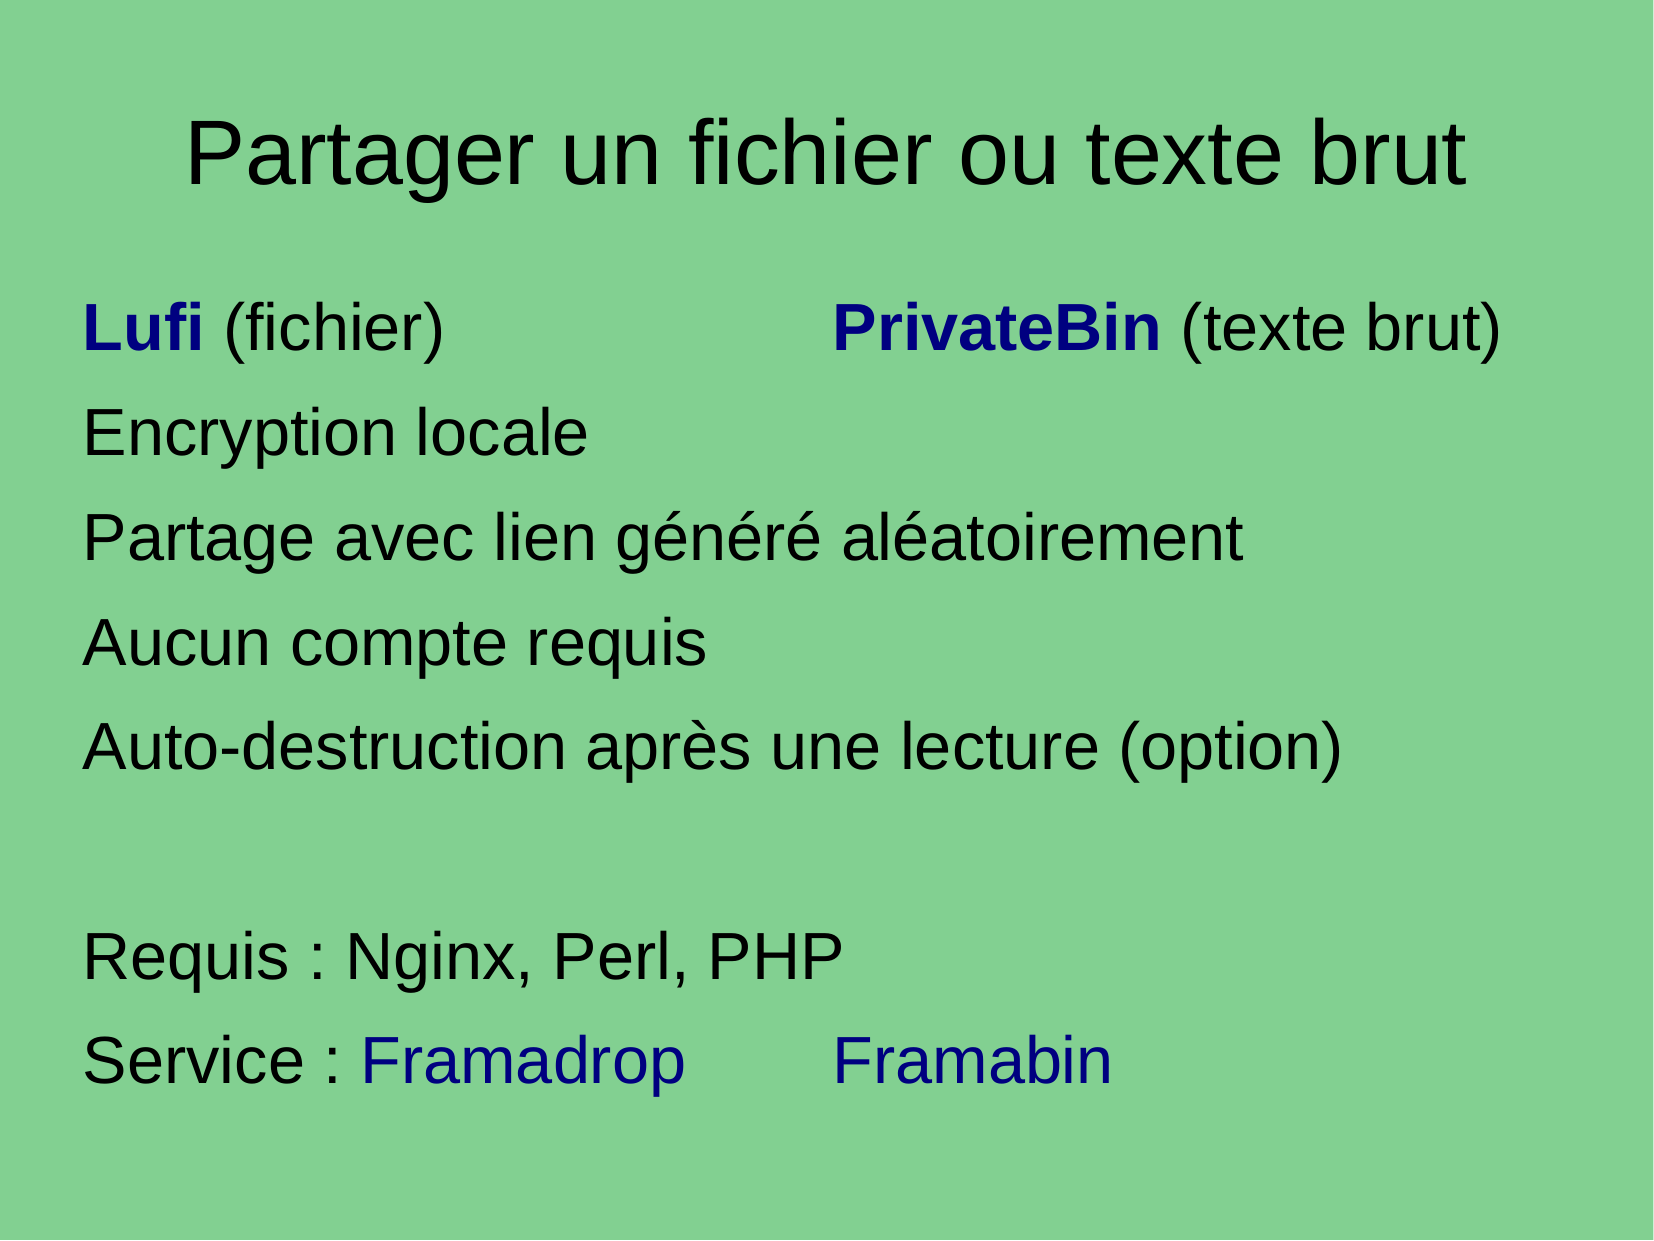

# Partager un fichier ou texte brut
Lufi (fichier)						PrivateBin (texte brut)
Encryption locale
Partage avec lien généré aléatoirement
Aucun compte requis
Auto-destruction après une lecture (option)
Requis : Nginx, Perl, PHP
Service : Framadrop		Framabin